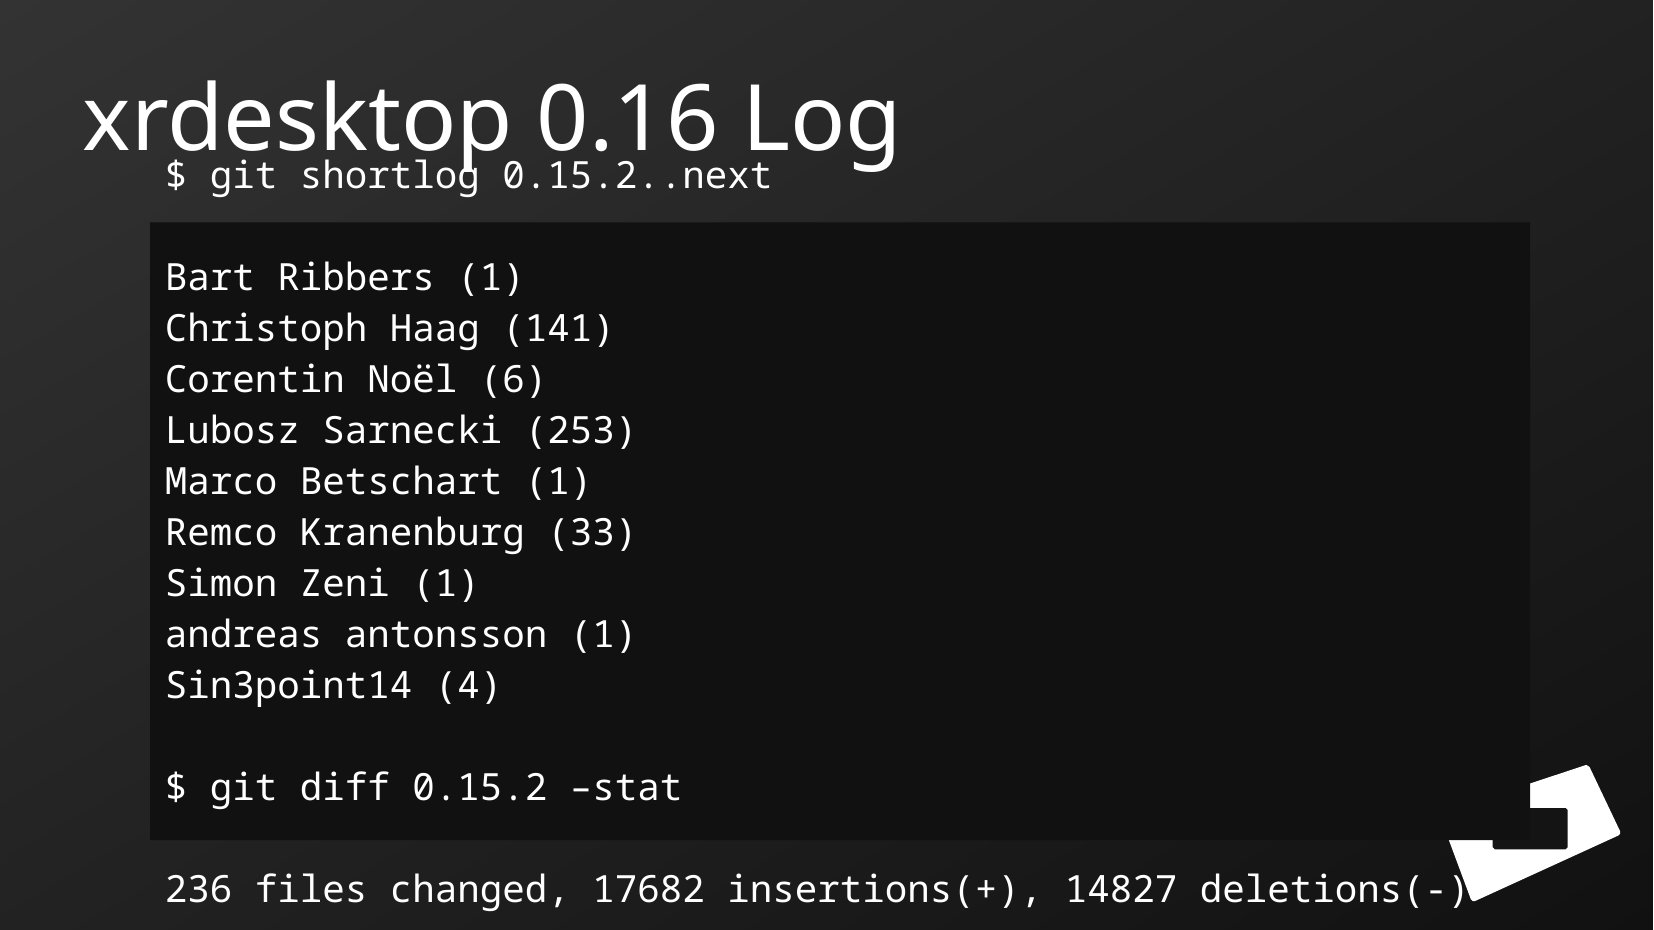

# xrdesktop 0.16 Log
$ git shortlog 0.15.2..next
Bart Ribbers (1)
Christoph Haag (141)
Corentin Noël (6)
Lubosz Sarnecki (253)
Marco Betschart (1)
Remco Kranenburg (33)
Simon Zeni (1)
andreas antonsson (1)
Sin3point14 (4)
$ git diff 0.15.2 –stat
236 files changed, 17682 insertions(+), 14827 deletions(-)